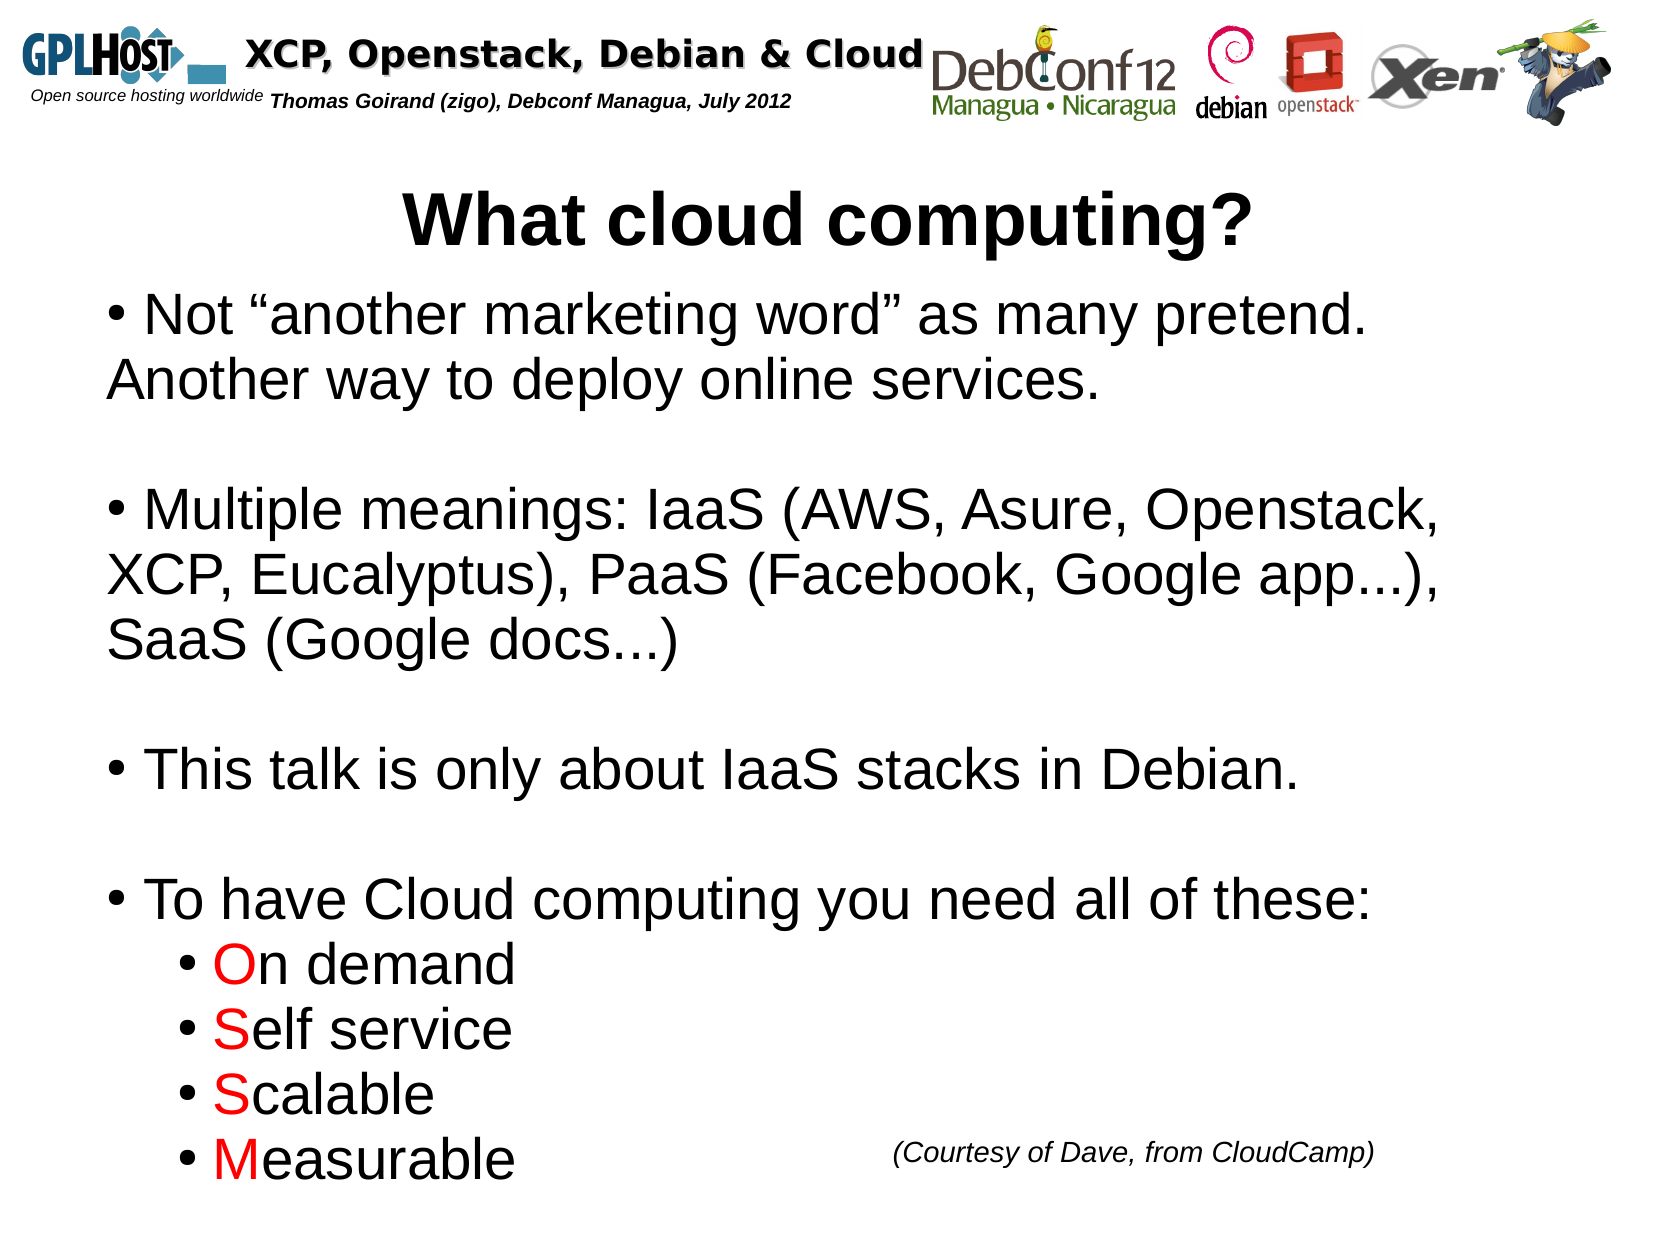

What cloud computing?
 Not “another marketing word” as many pretend. Another way to deploy online services.
 Multiple meanings: IaaS (AWS, Asure, Openstack, XCP, Eucalyptus), PaaS (Facebook, Google app...), SaaS (Google docs...)
 This talk is only about IaaS stacks in Debian.
 To have Cloud computing you need all of these:
On demand
Self service
Scalable
Measurable
(Courtesy of Dave, from CloudCamp)